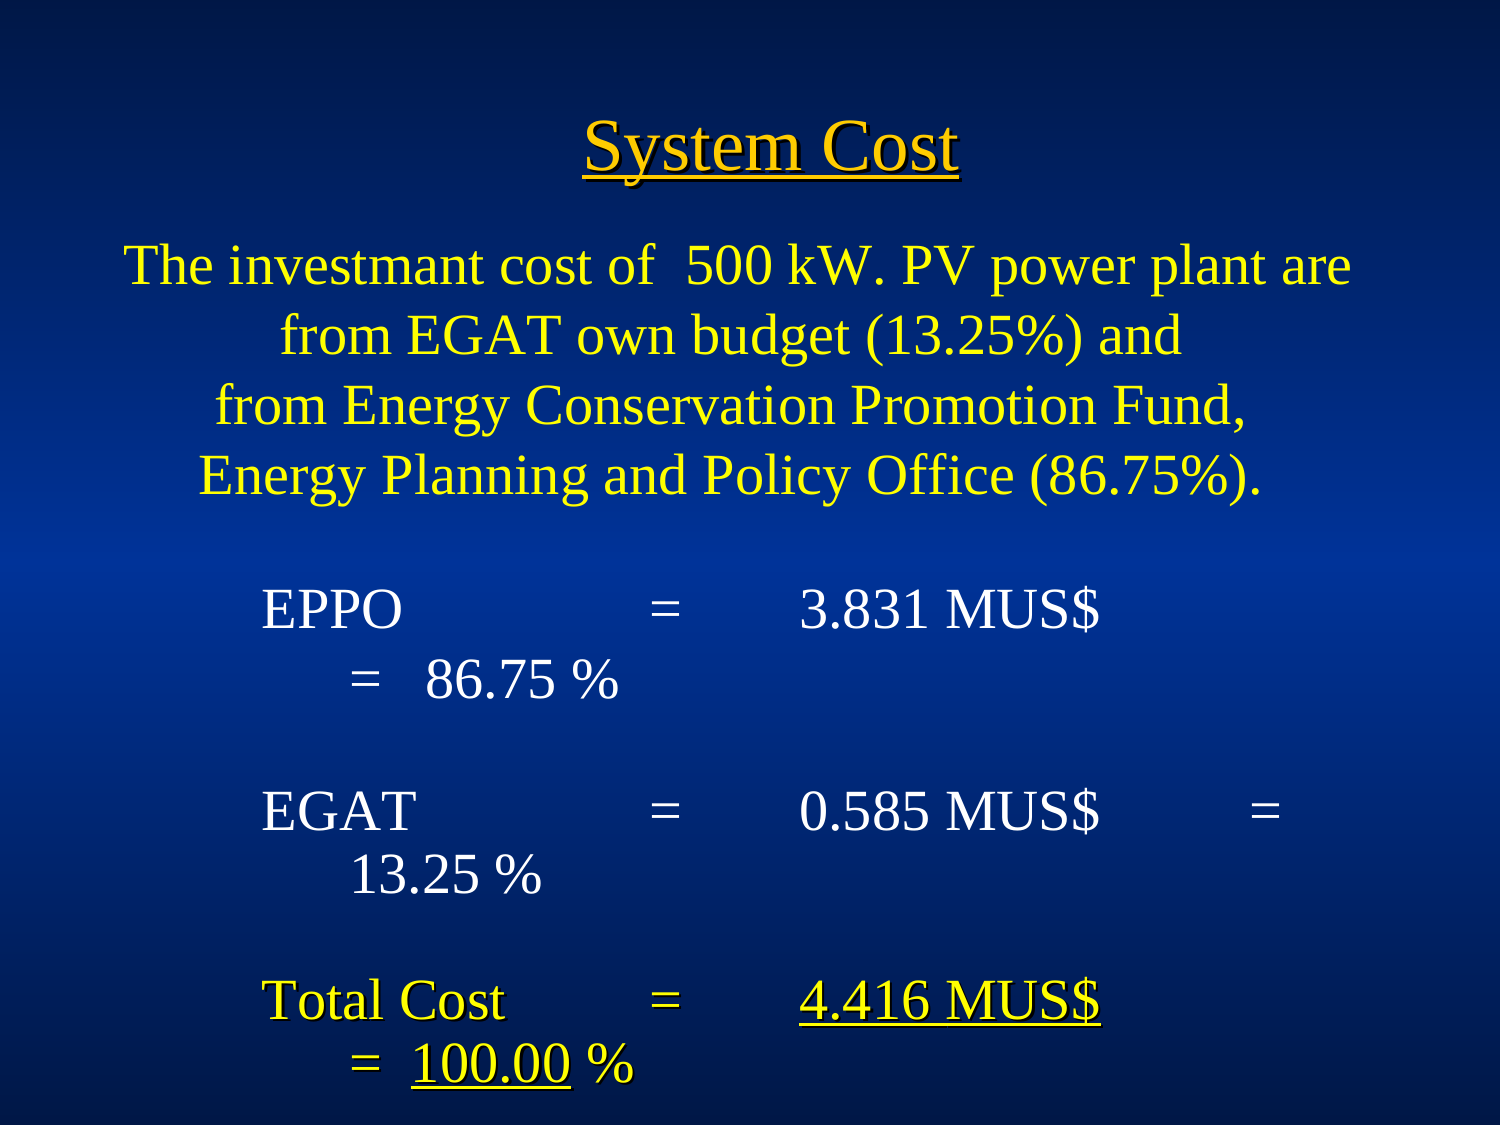

System Cost
The investmant cost of 500 kW. PV power plant are
from EGAT own budget (13.25%) and
from Energy Conservation Promotion Fund,
Energy Planning and Policy Office (86.75%).
EPPO 	=	3.831 MUS$	= 86.75 %
EGAT 	=	0.585 MUS$	= 13.25 %
Total Cost	=	4.416 MUS$	= 100.00 %